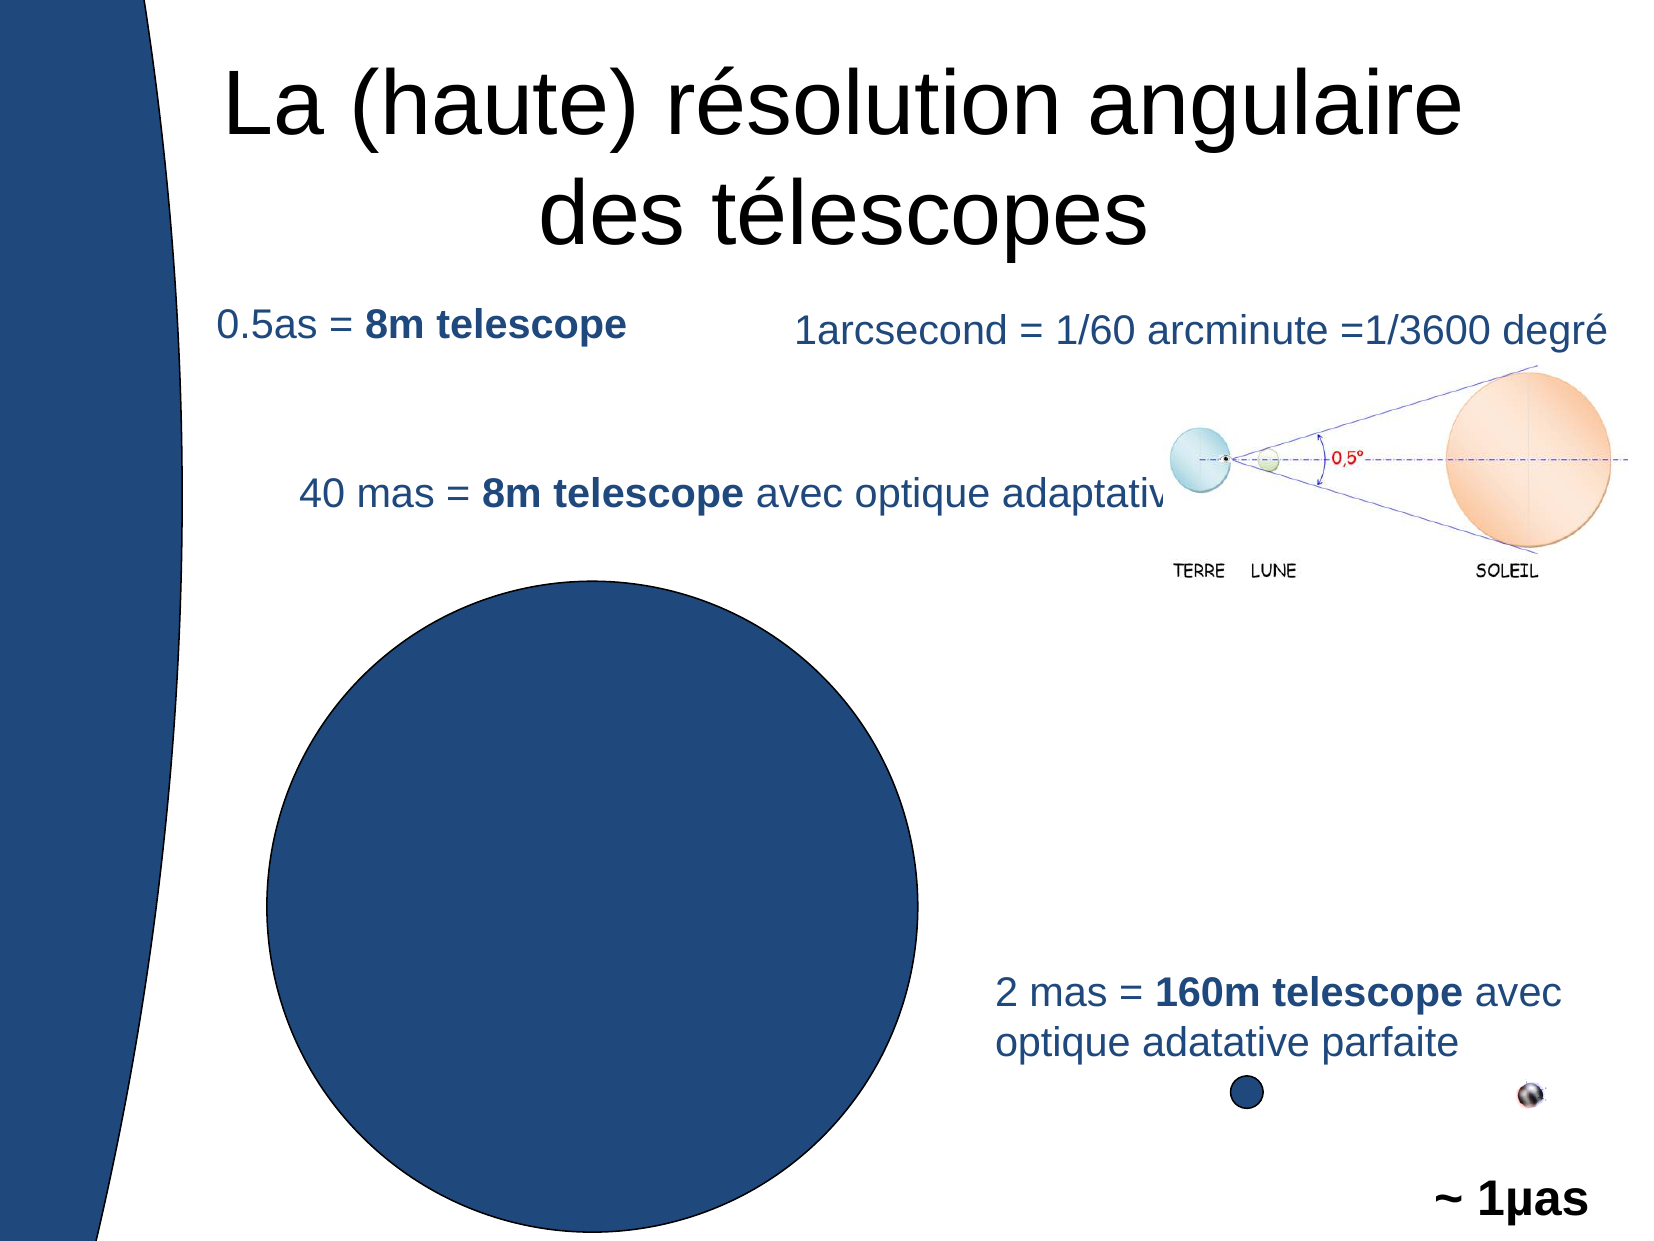

# La (haute) résolution angulaire des télescopes
0.5as = 8m telescope
1arcsecond = 1/60 arcminute =1/3600 degré
40 mas = 8m telescope avec optique adaptative
2 mas = 160m telescope avec optique adatative parfaite
~ 1µas